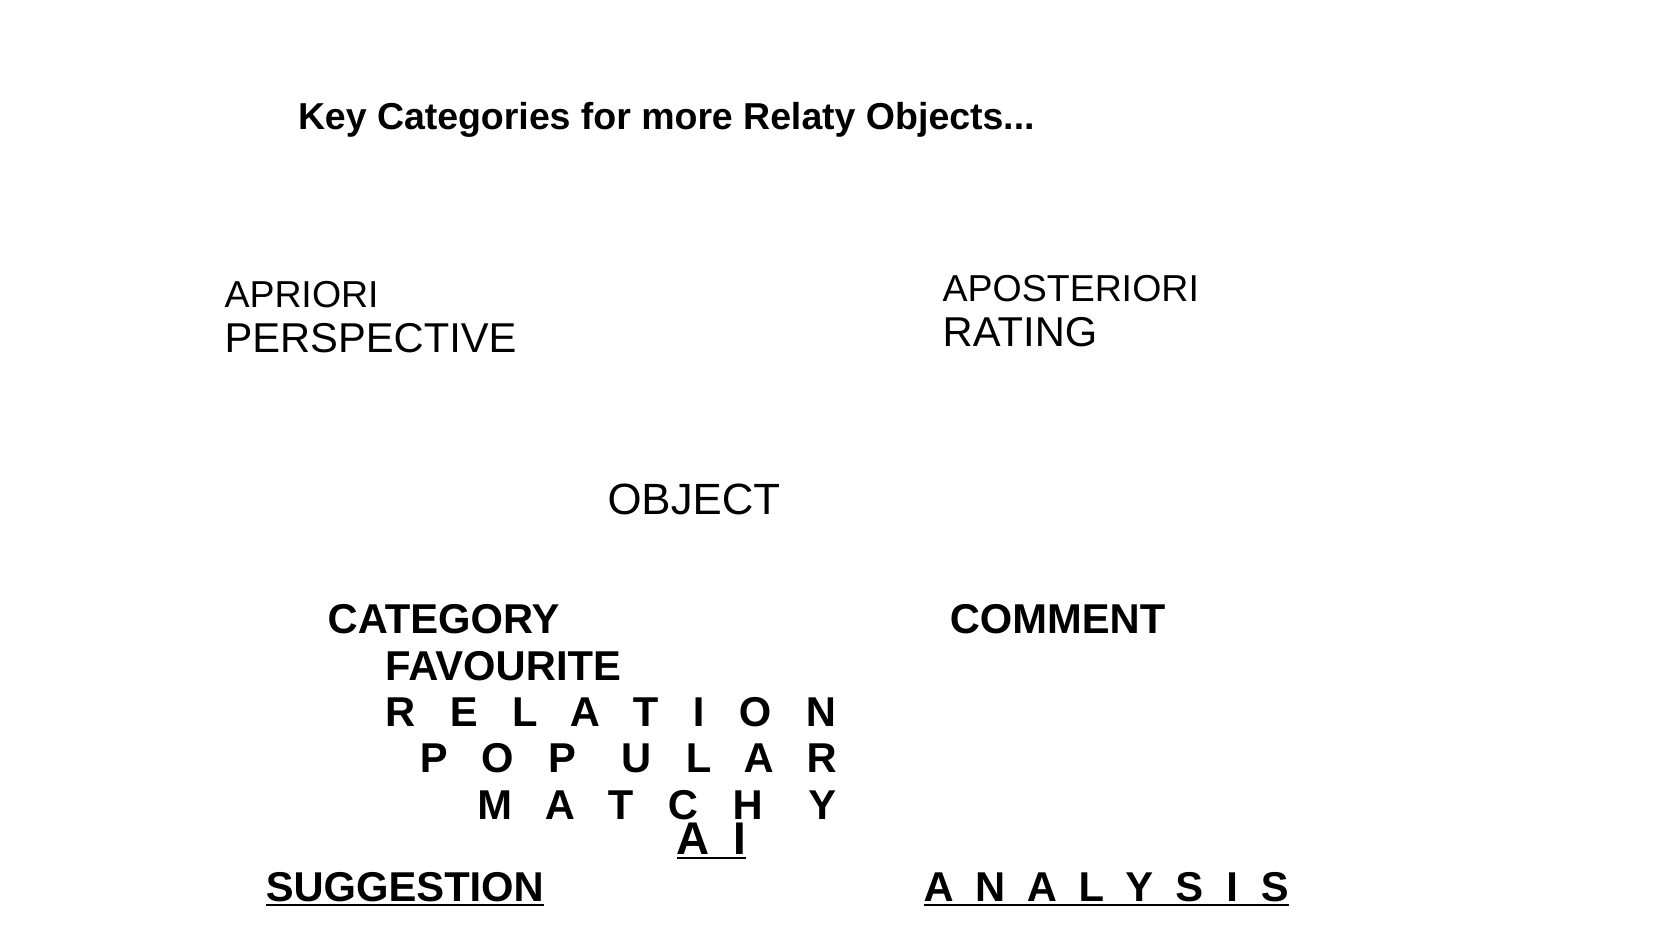

Key Categories for more Relaty Objects...
APOSTERIORI
RATING
APRIORI
PERSPECTIVE
 OBJECT
CATEGORY COMMENT
 FAVOURITE
 R E L A T I O N
 P O P U L A R
 M A T C H Y
 A I
 SUGGESTION A N A L Y S I S